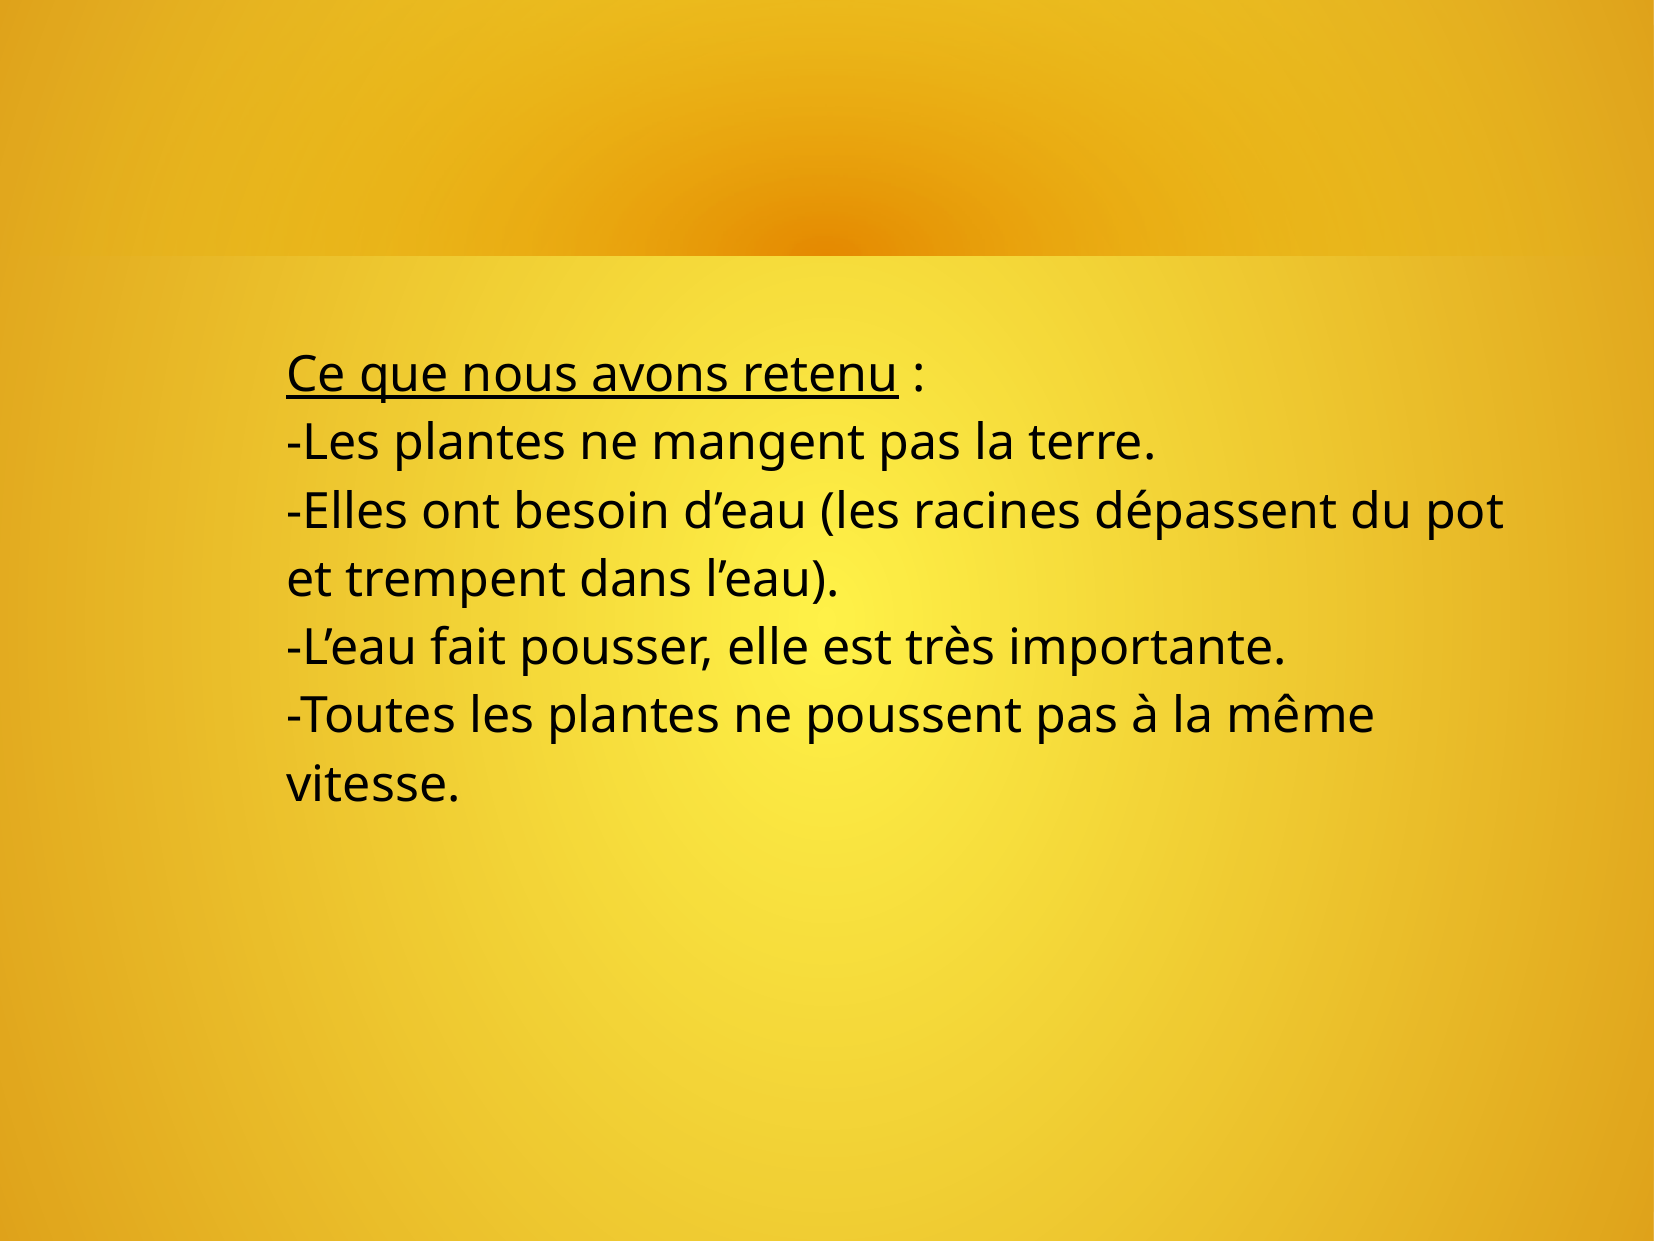

Ce que nous avons retenu :
-Les plantes ne mangent pas la terre.
-Elles ont besoin d’eau (les racines dépassent du pot et trempent dans l’eau).
-L’eau fait pousser, elle est très importante.
-Toutes les plantes ne poussent pas à la même vitesse.